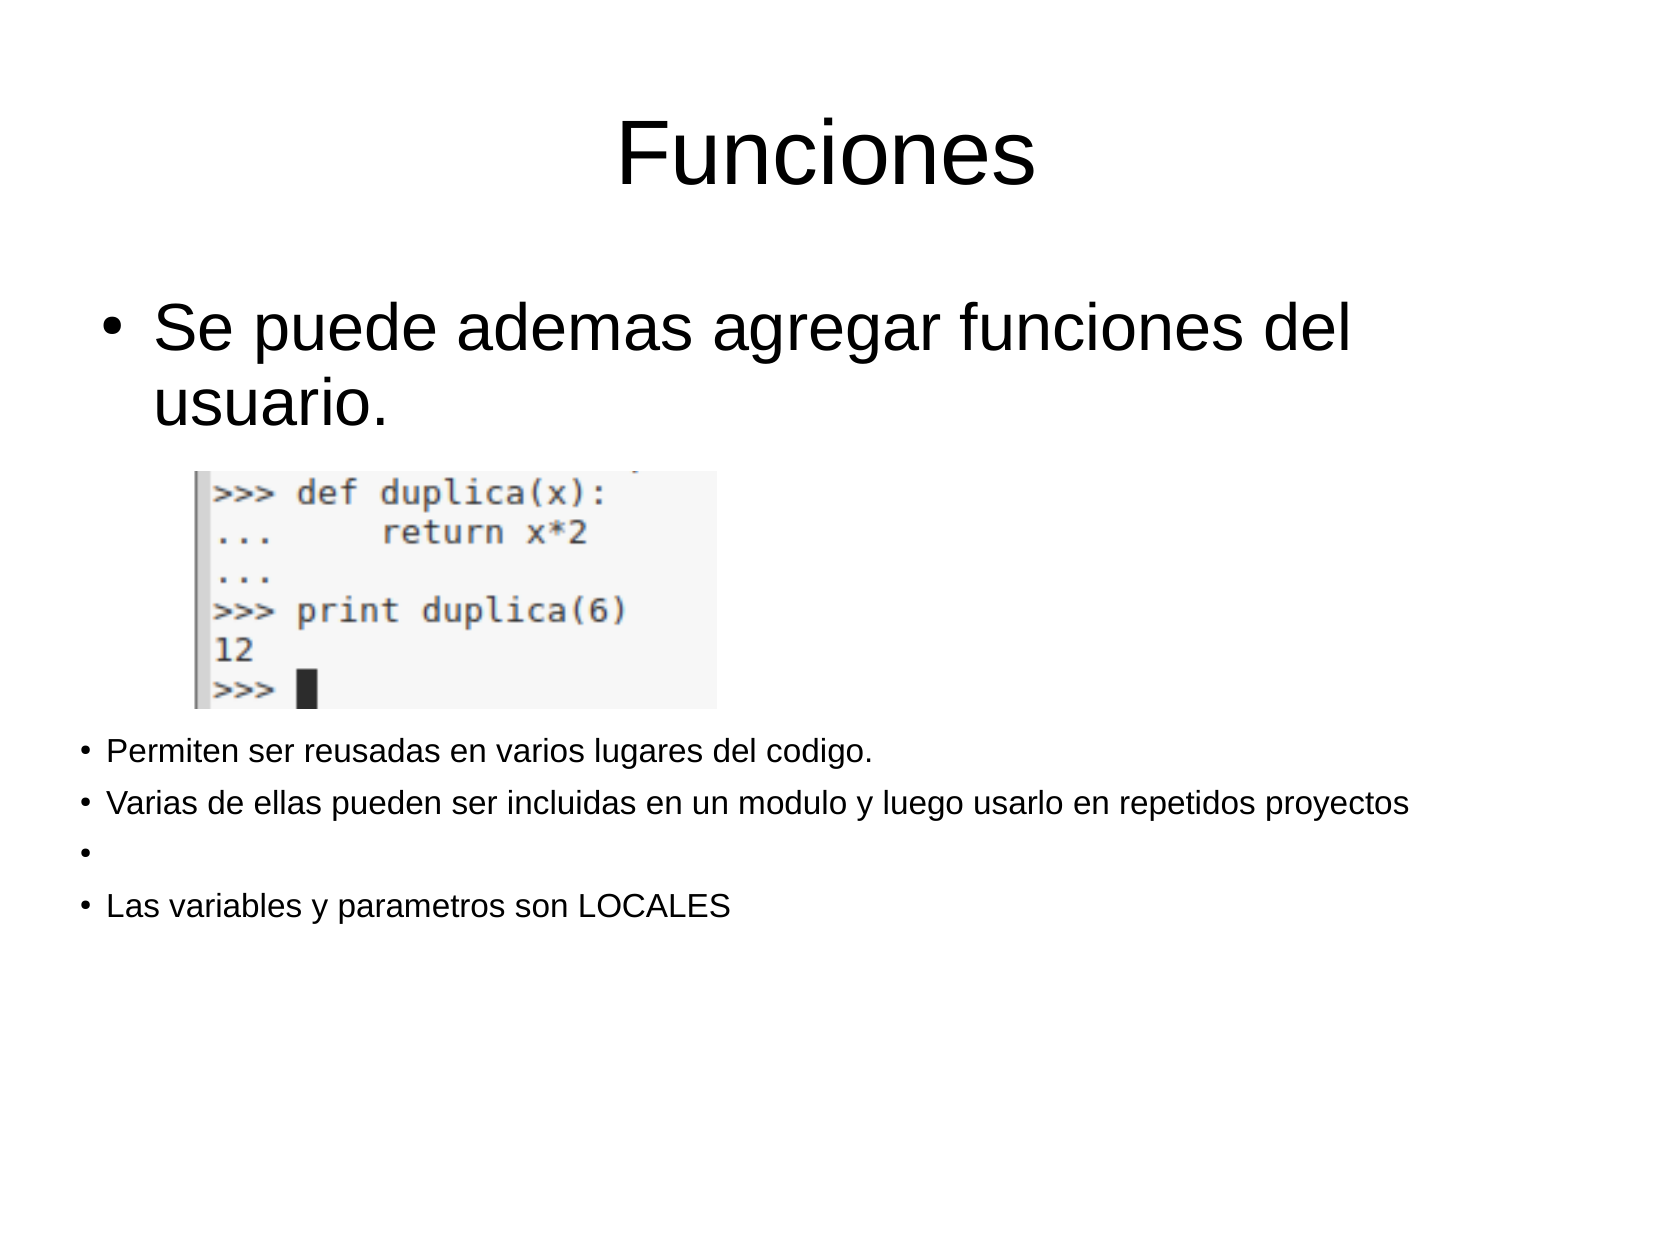

# Funciones
Se puede ademas agregar funciones del usuario.
Permiten ser reusadas en varios lugares del codigo.
Varias de ellas pueden ser incluidas en un modulo y luego usarlo en repetidos proyectos
Las variables y parametros son LOCALES